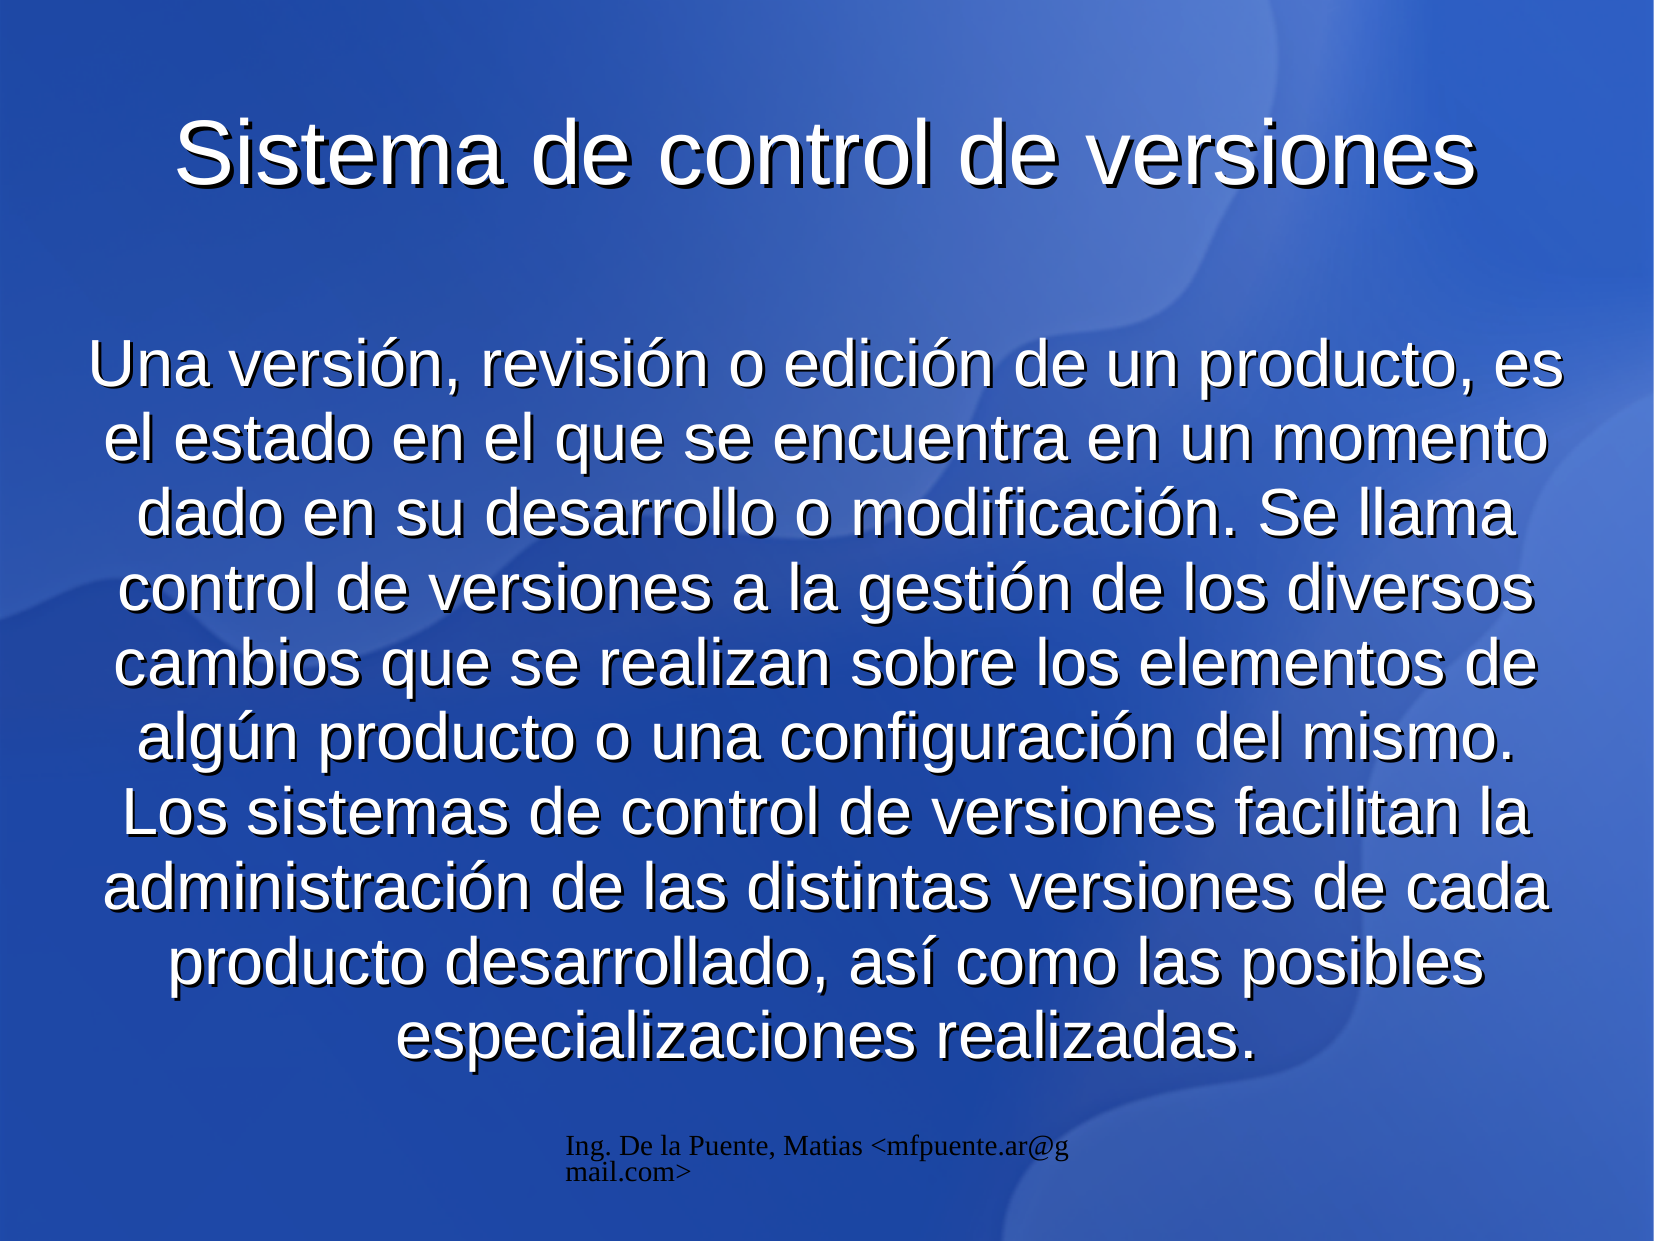

# Sistema de control de versiones
Una versión, revisión o edición de un producto, es el estado en el que se encuentra en un momento dado en su desarrollo o modificación. Se llama control de versiones a la gestión de los diversos cambios que se realizan sobre los elementos de algún producto o una configuración del mismo. Los sistemas de control de versiones facilitan la administración de las distintas versiones de cada producto desarrollado, así como las posibles especializaciones realizadas.
Ing. De la Puente, Matias <mfpuente.ar@gmail.com>